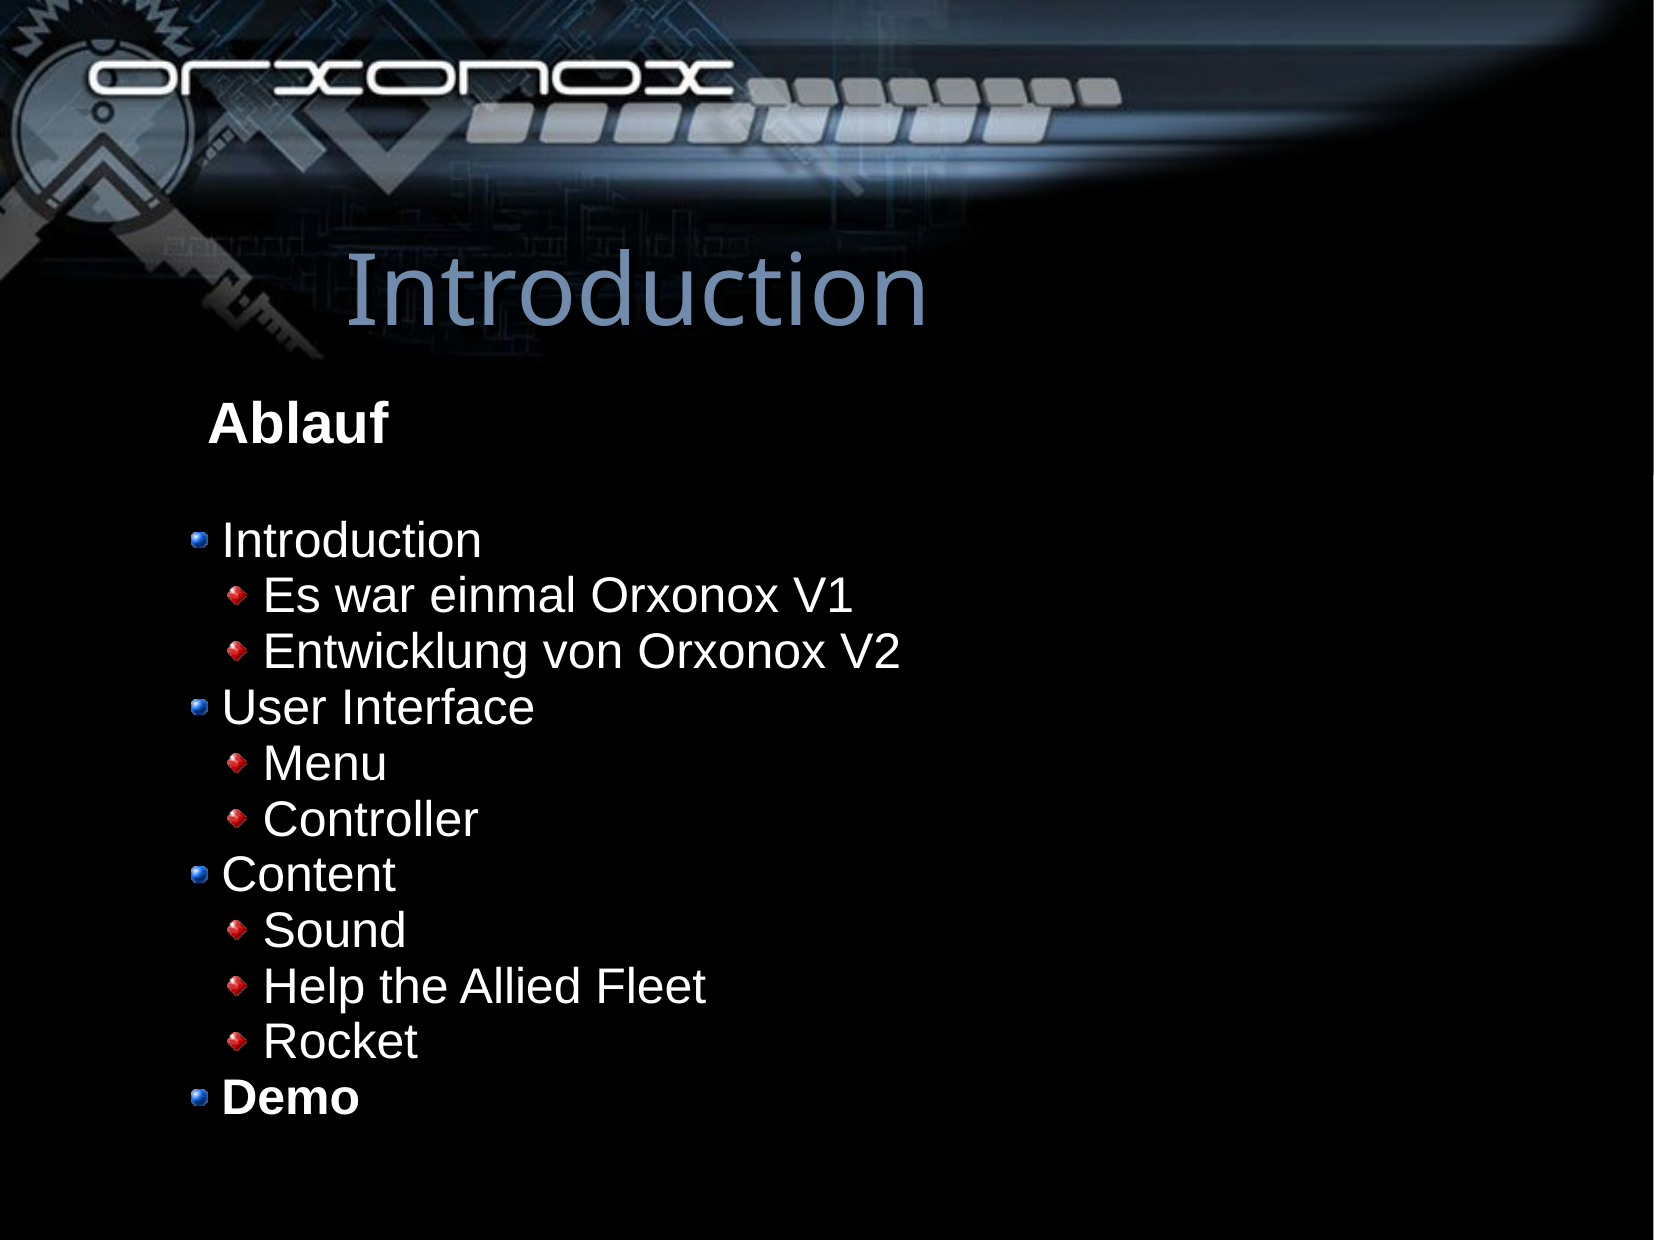

Introduction
Ablauf
 Introduction
Es war einmal Orxonox V1
Entwicklung von Orxonox V2
 User Interface
Menu
Controller
 Content
Sound
Help the Allied Fleet
Rocket
 Demo